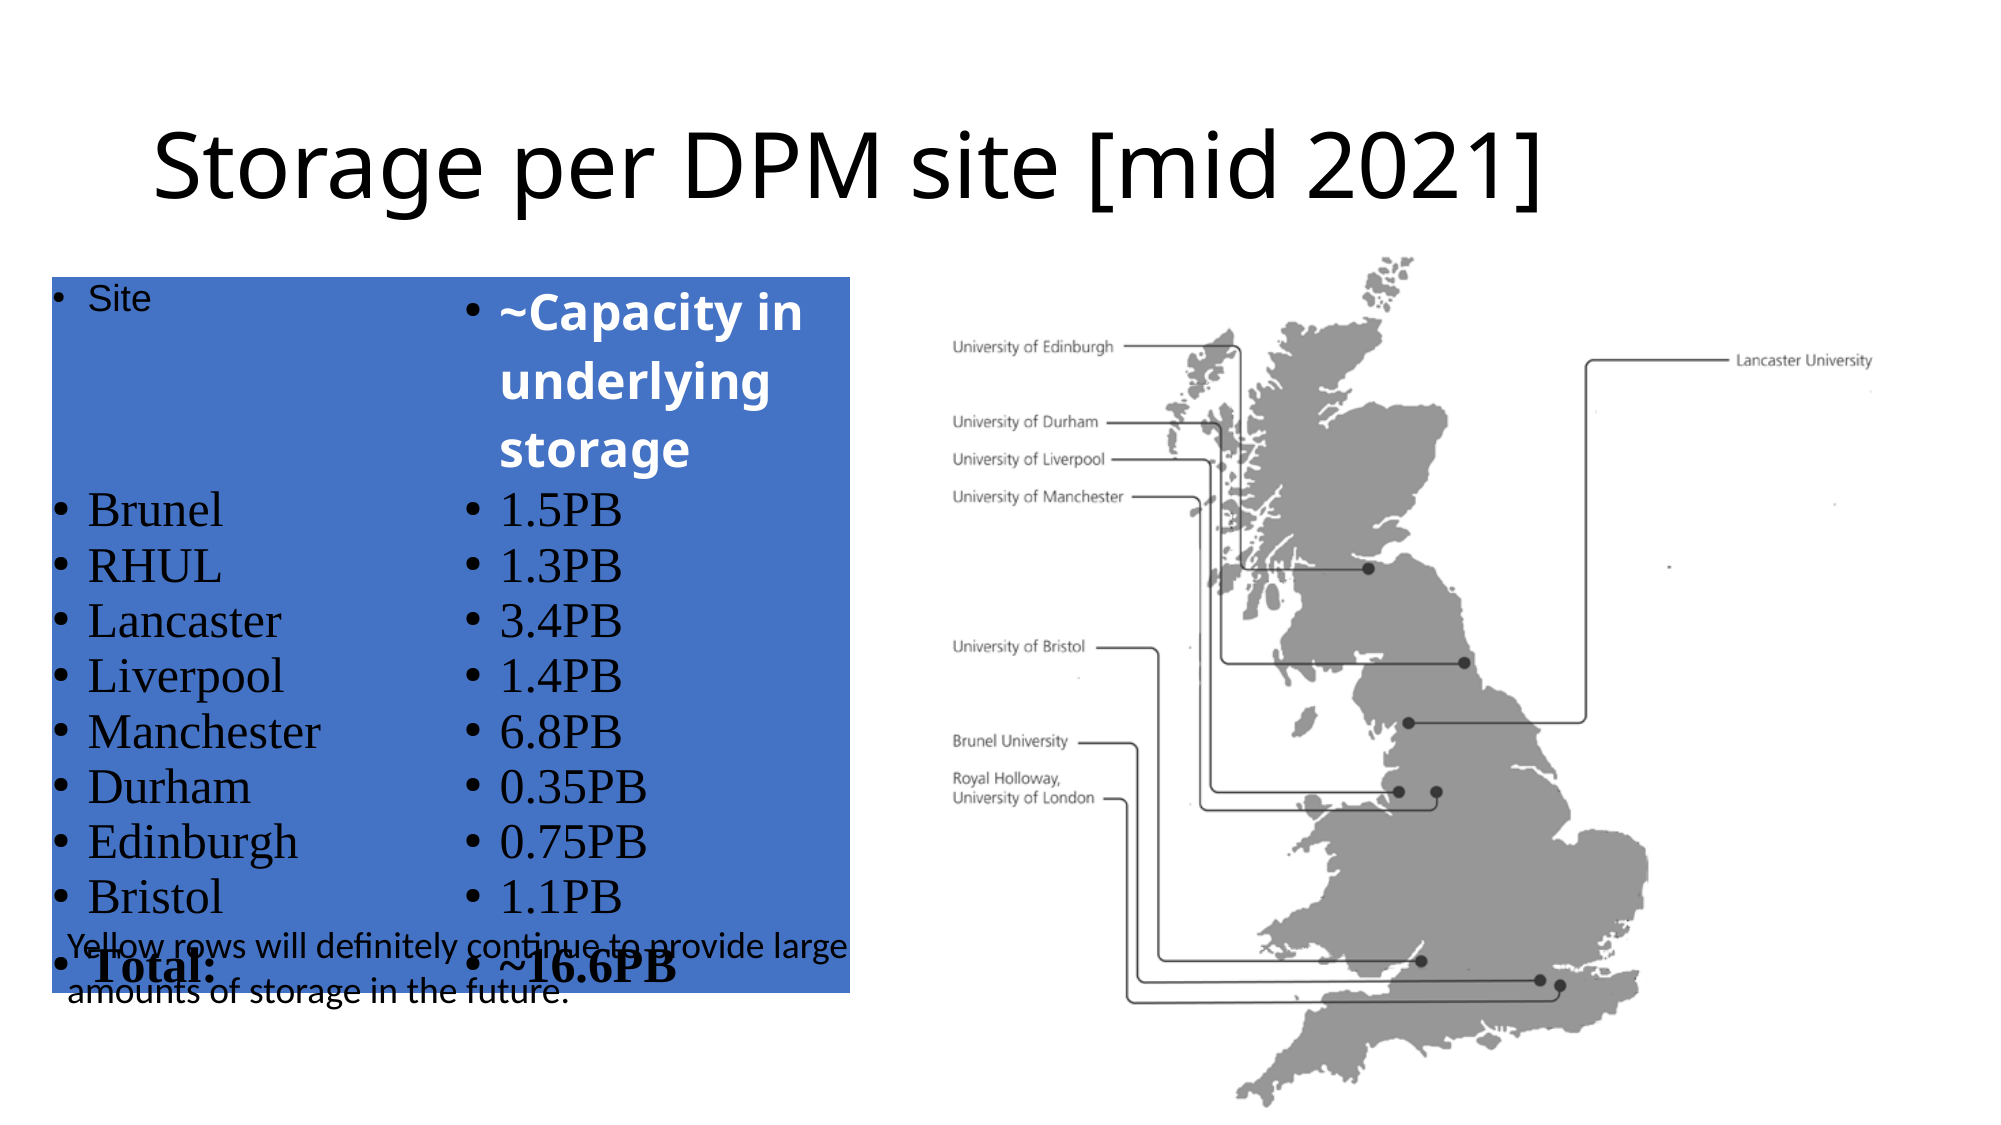

# Storage per DPM site [mid 2021]
| Site | ~Capacity in underlying storage | |
| --- | --- | --- |
| Brunel | 1.5PB | |
| RHUL | 1.3PB | |
| Lancaster | 3.4PB | |
| Liverpool | 1.4PB | |
| Manchester | 6.8PB | |
| Durham | 0.35PB | |
| Edinburgh | 0.75PB | |
| Bristol | 1.1PB | |
| Total: | ~16.6PB | |
Yellow rows will definitely continue to provide large amounts of storage in the future.